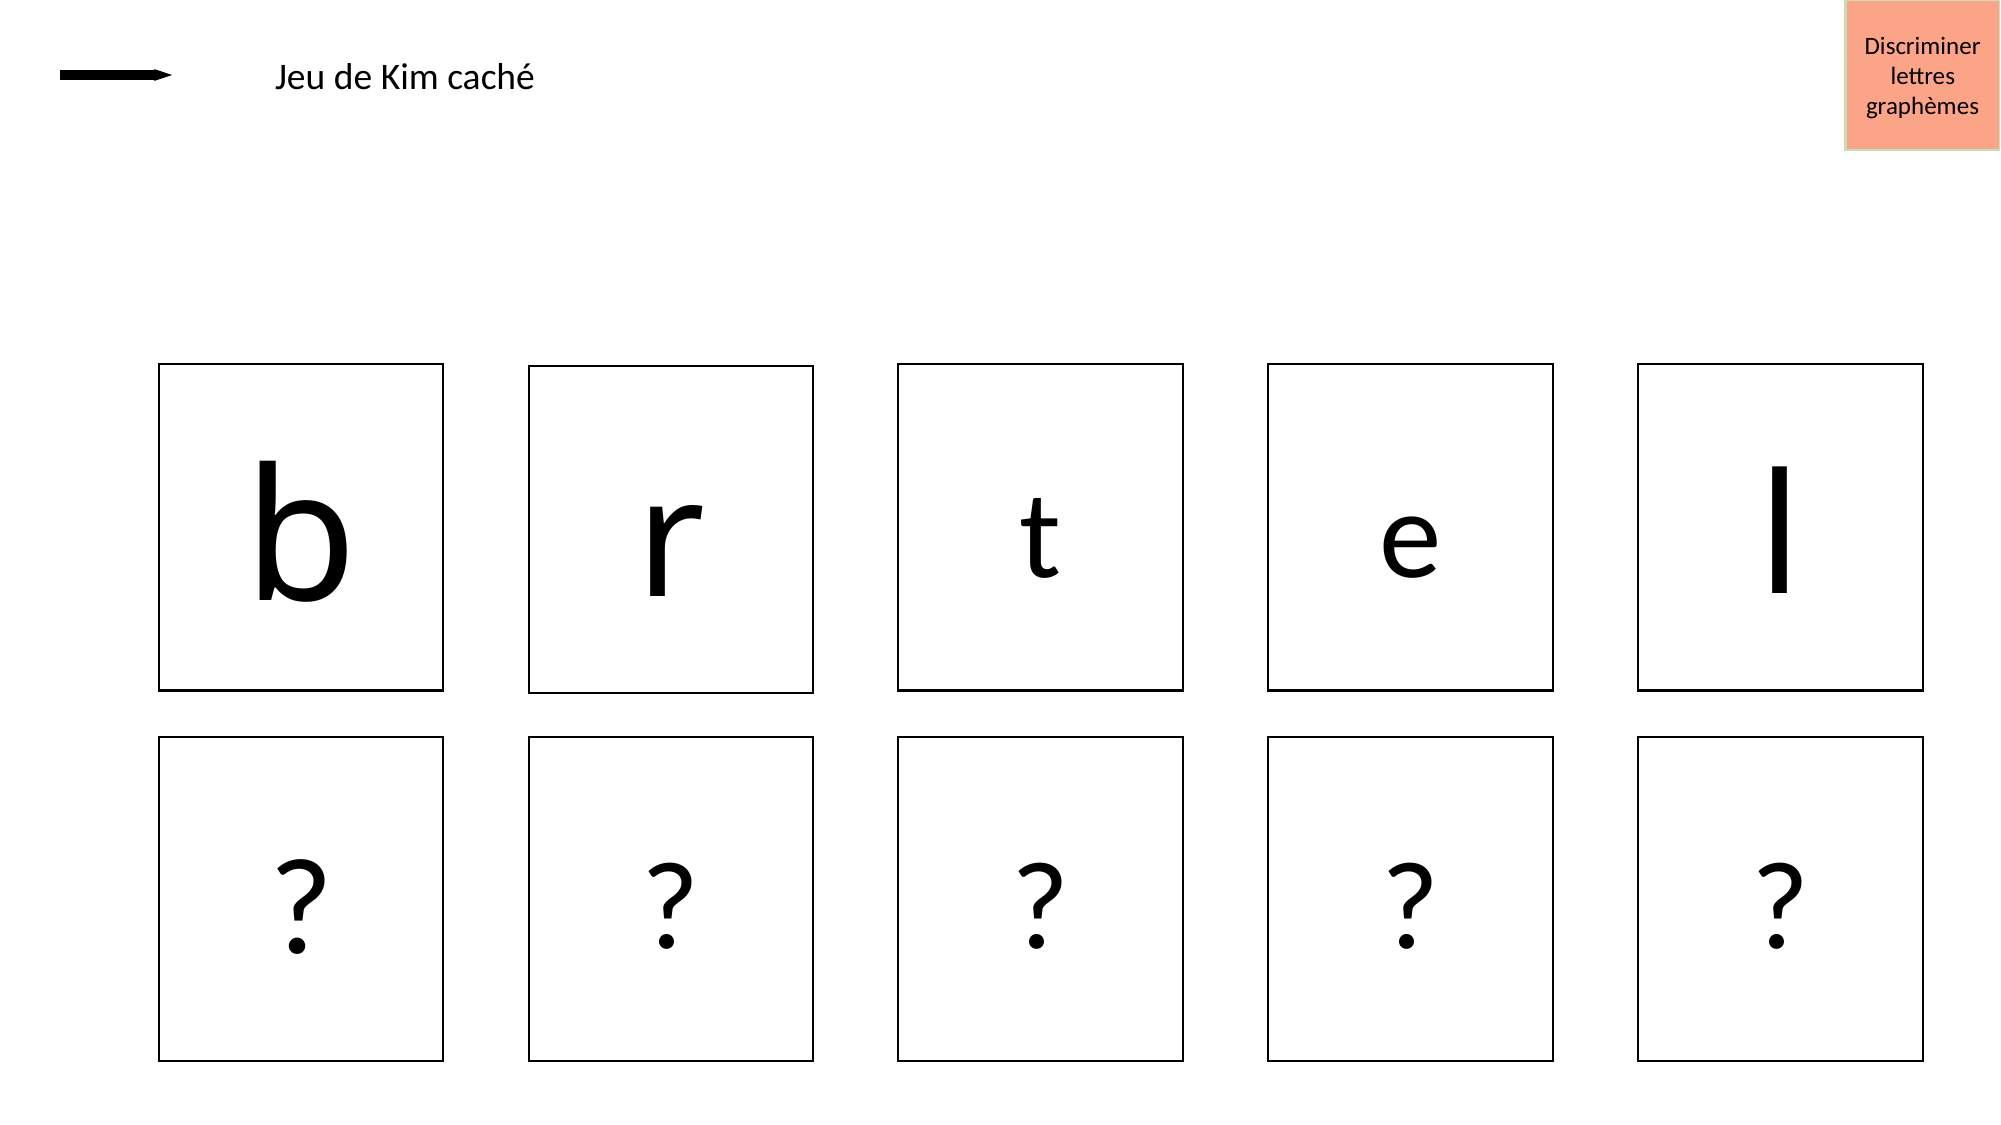

Discriminer lettres graphèmes
Jeu de Kim caché
b
t
e
l
r
?
?
?
?
?